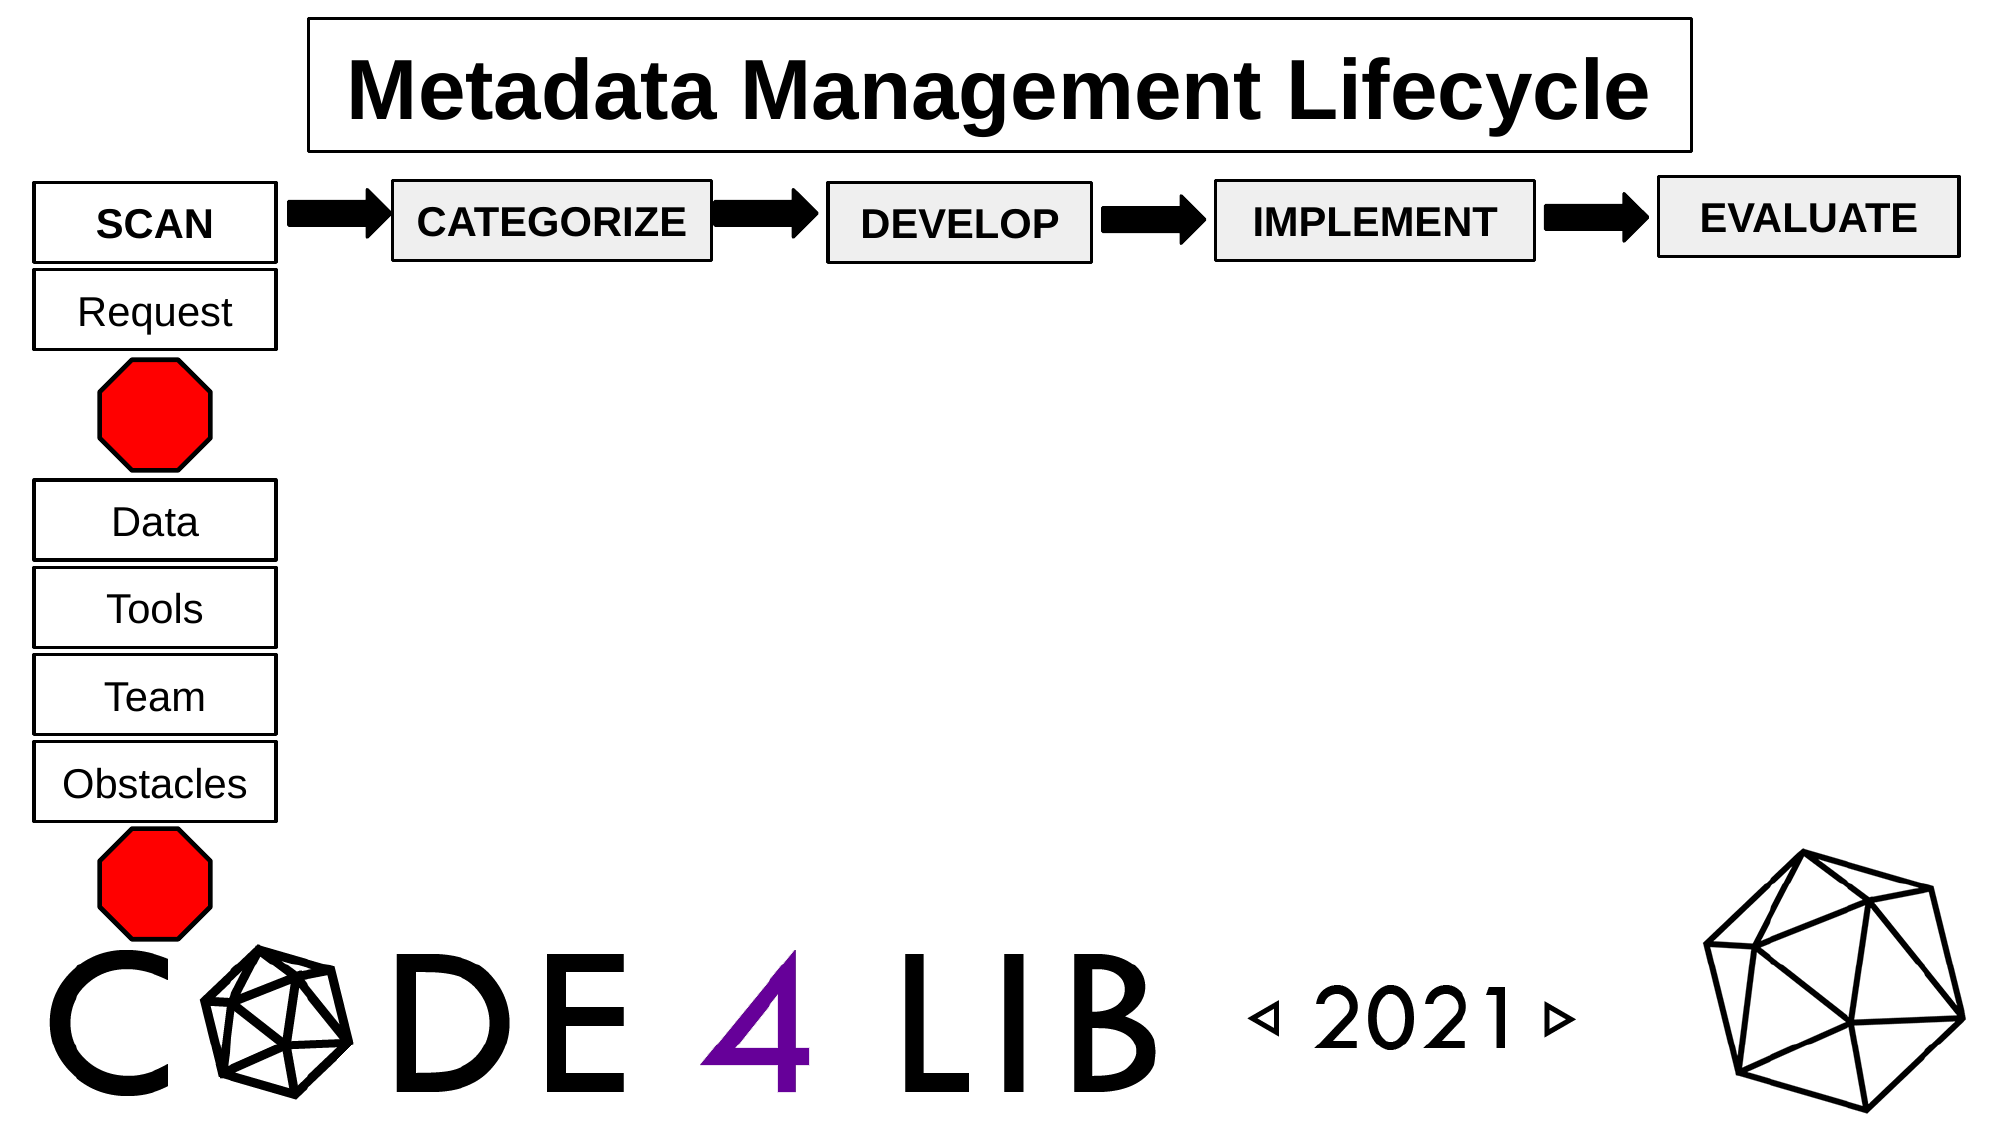

Metadata Management Lifecycle
EVALUATE
CATEGORIZE
IMPLEMENT
SCAN
DEVELOP
Request
Data
Tools
Team
Obstacles